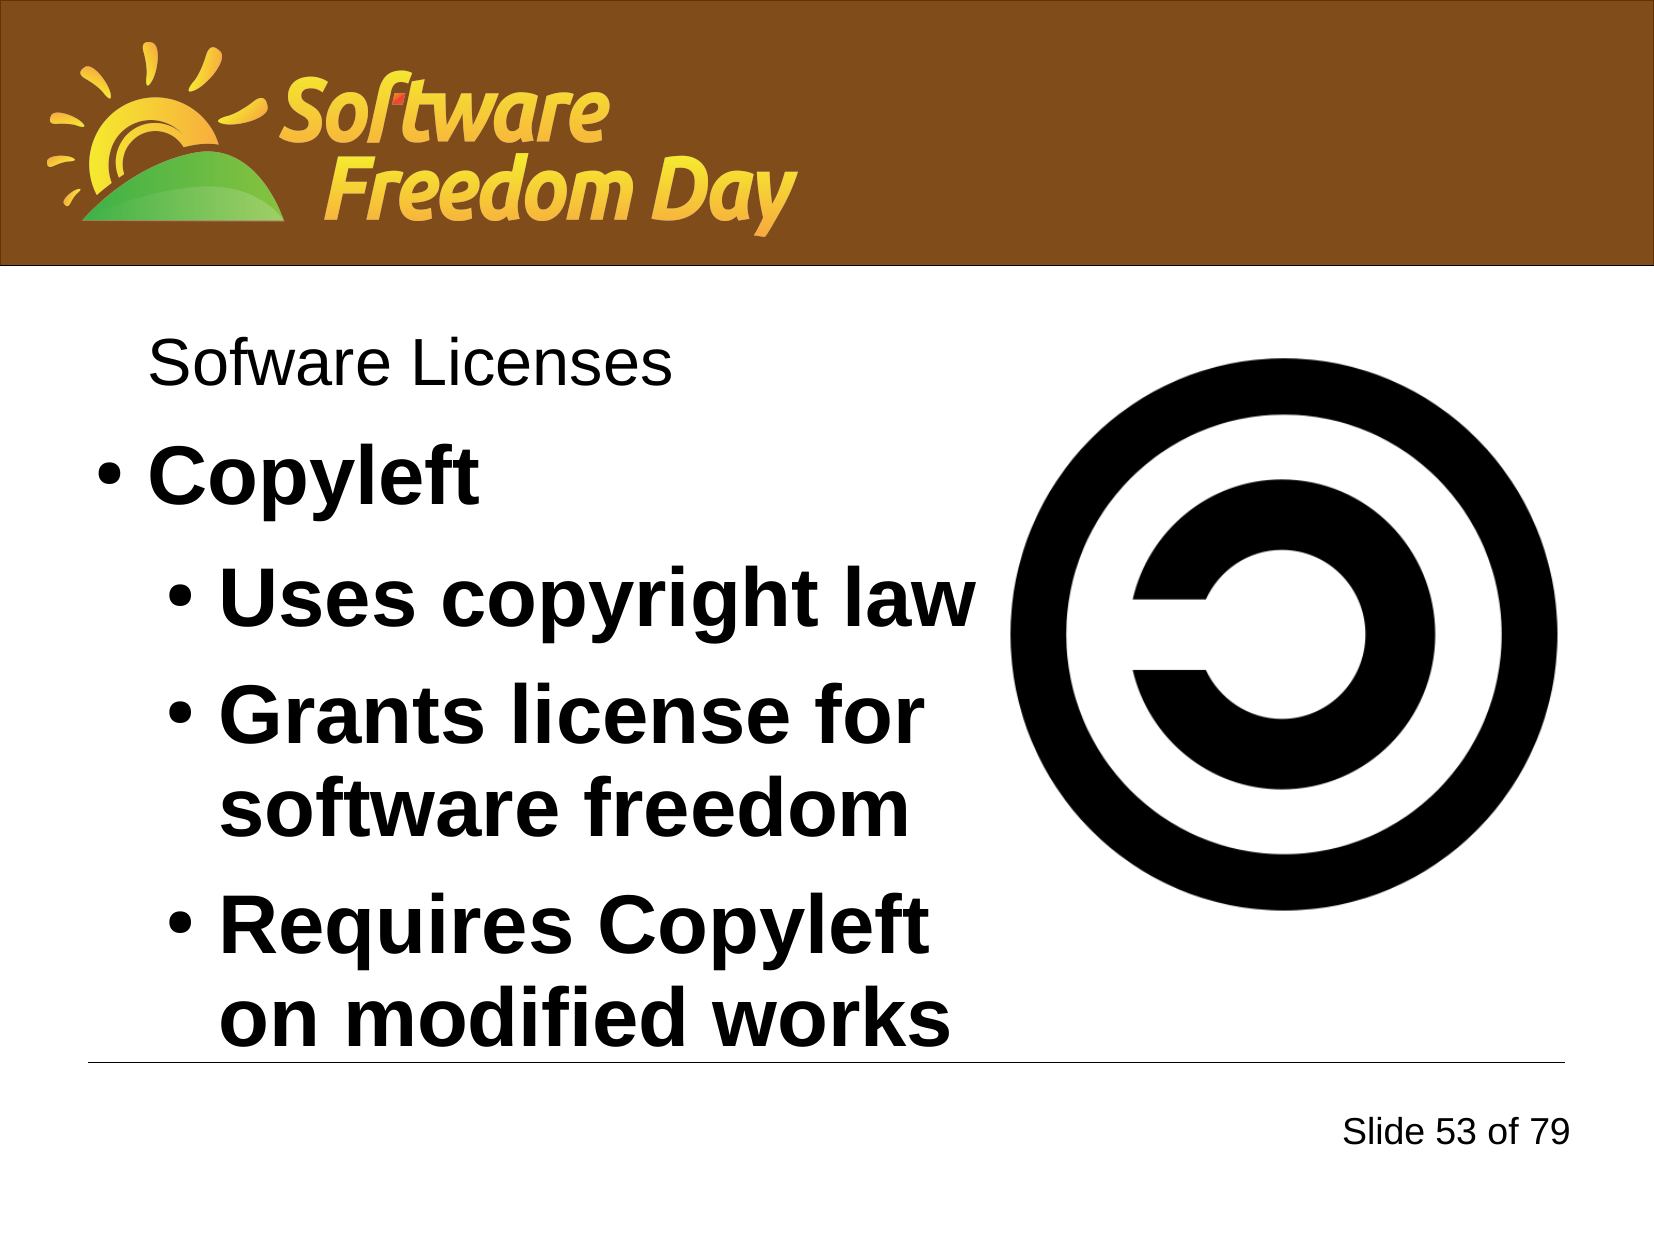

#
Sofware Licenses
Copyleft
Uses copyright law
Grants license for software freedom
Requires Copyleft on modified works
53